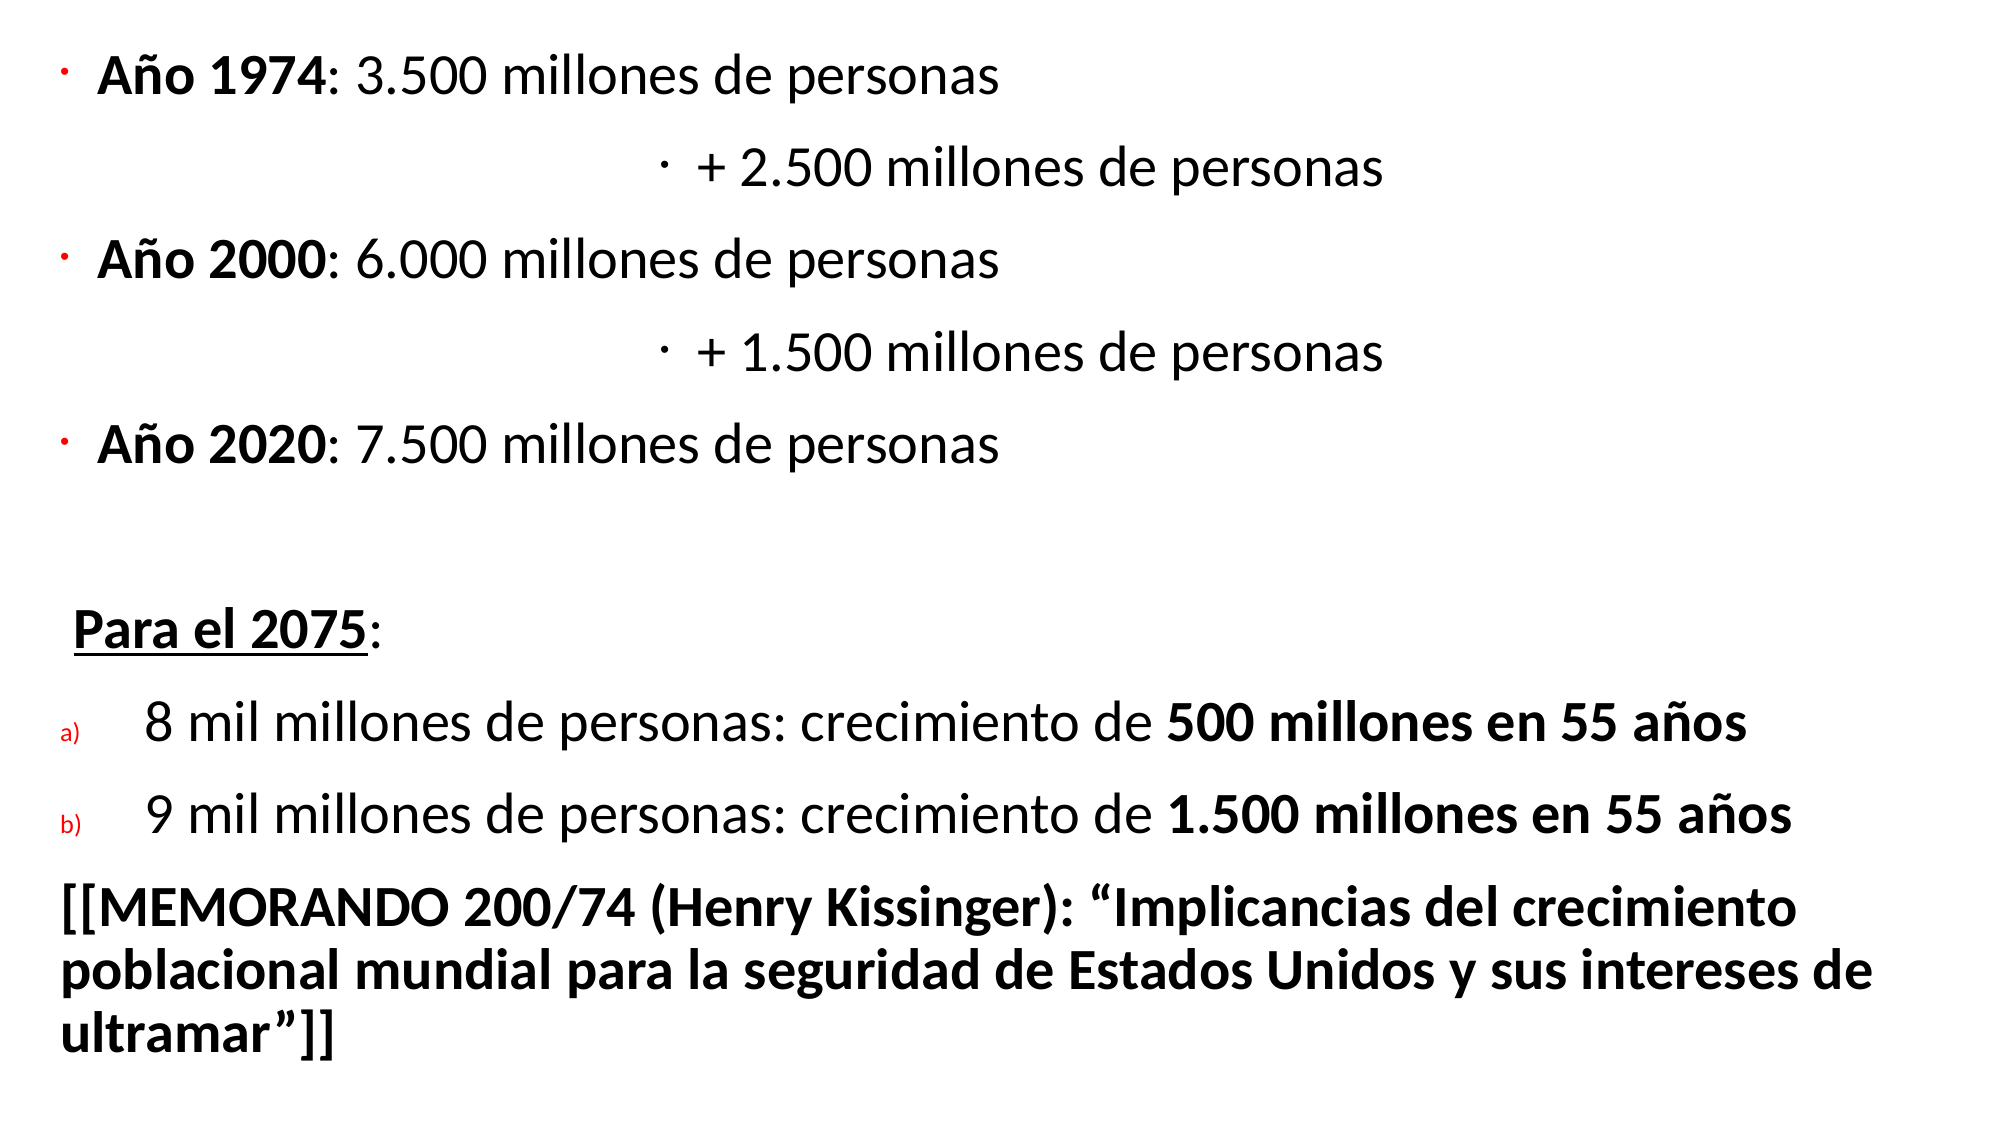

# Año 1974: 3.500 millones de personas
+ 2.500 millones de personas
Año 2000: 6.000 millones de personas
+ 1.500 millones de personas
Año 2020: 7.500 millones de personas
 Para el 2075:
8 mil millones de personas: crecimiento de 500 millones en 55 años
9 mil millones de personas: crecimiento de 1.500 millones en 55 años
[[MEMORANDO 200/74 (Henry Kissinger): “Implicancias del crecimiento poblacional mundial para la seguridad de Estados Unidos y sus intereses de ultramar”]]